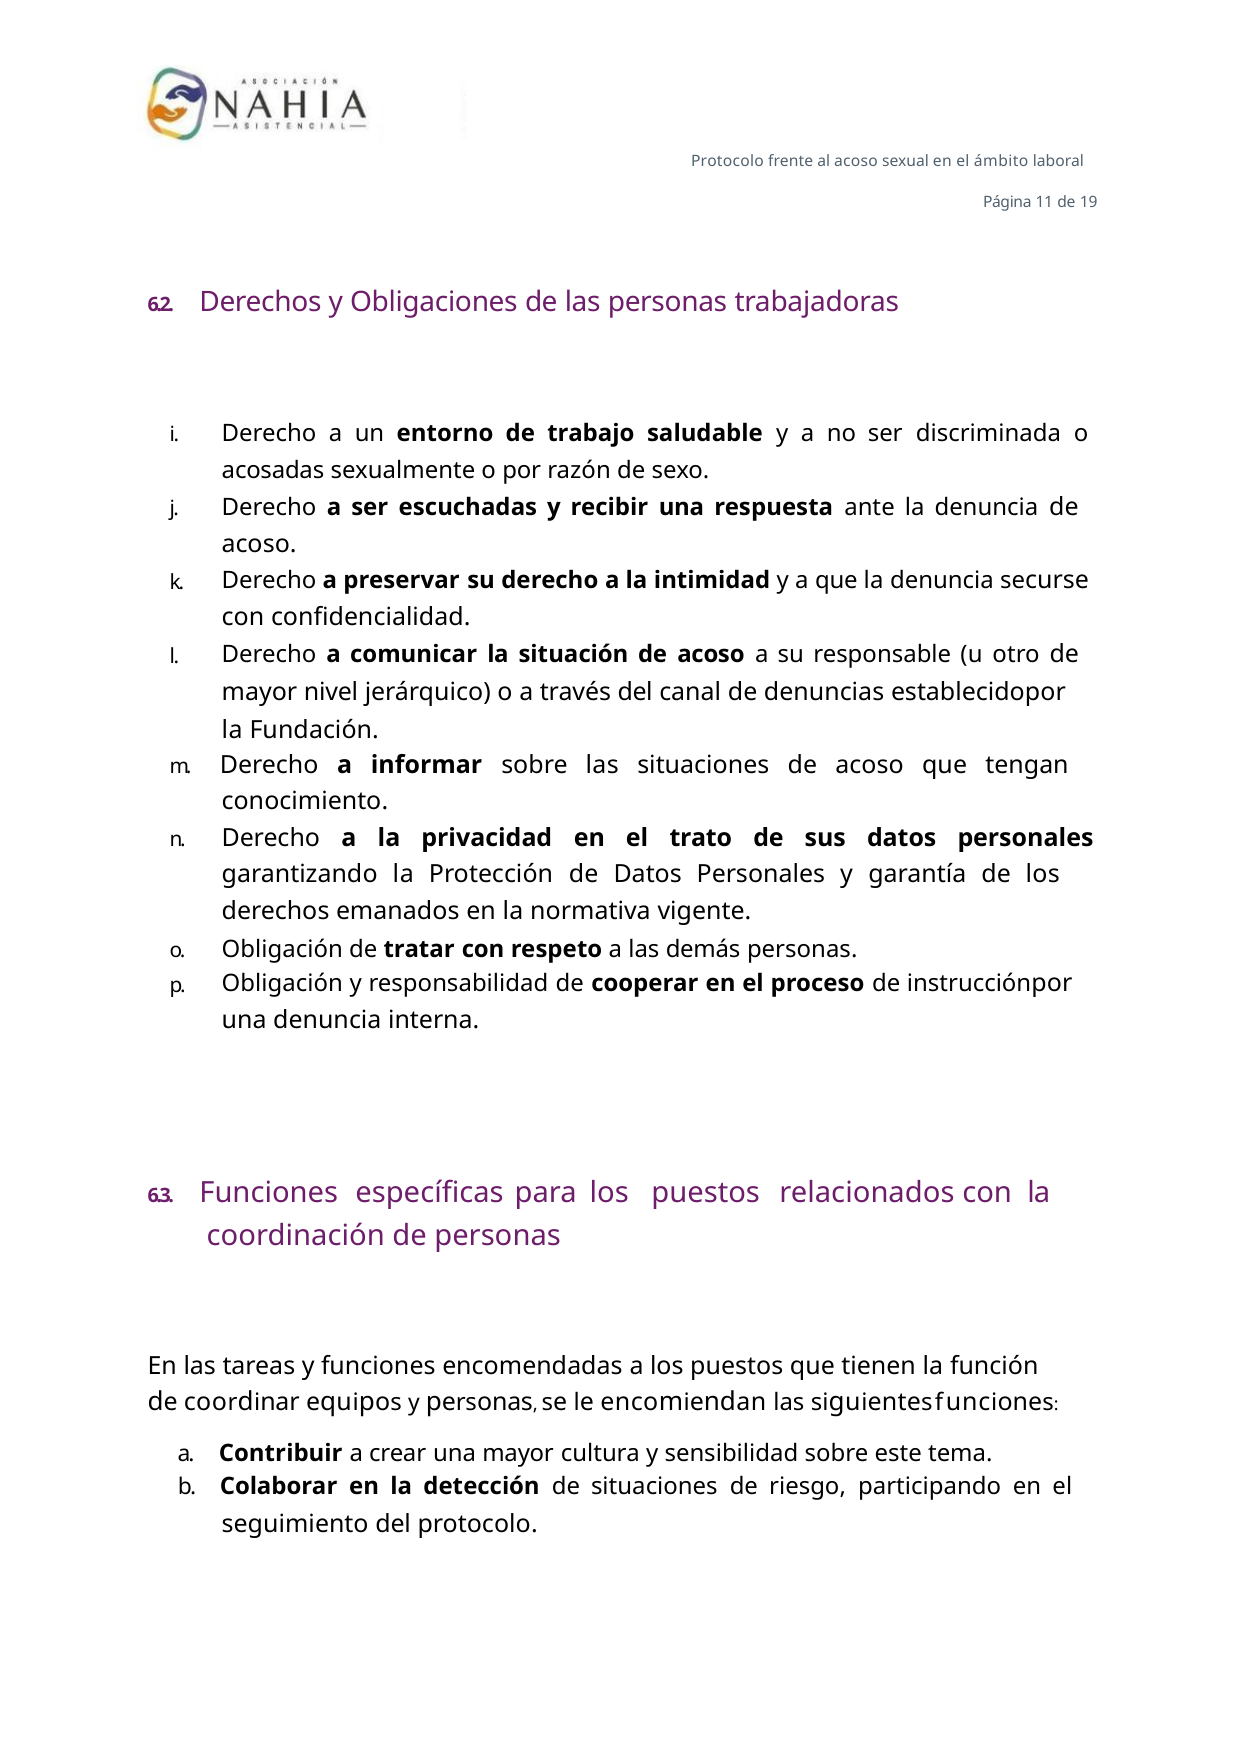

Protocolo frente al acoso sexual en el ámbito laboral
Página 11 de 19
6.2. Derechos y Obligaciones de las personas trabajadoras
Derecho a un entorno de trabajo saludable y a no ser discriminada o
acosadas sexualmente o por razón de sexo.
i.
Derecho a ser escuchadas y recibir una respuesta ante la denuncia de
acoso.
j.
k.
l.
Derecho a preservar su derecho a la intimidad y a que la denuncia securse
con confidencialidad.
Derecho a comunicar la situación de acoso a su responsable (u otro de
mayor nivel jerárquico) o a través del canal de denuncias establecidopor
la Fundación.
m. Derecho a informar sobre las situaciones de acoso que tengan
conocimiento.
Derecho a la privacidad en el trato de sus datos personales
garantizando la Protección de Datos Personales y garantía de los
derechos emanados en la normativa vigente.
n.
Obligación de tratar con respeto a las demás personas.
Obligación y responsabilidad de cooperar en el proceso de instrucciónpor
una denuncia interna.
o.
p.
6.3. Funciones específicas para los puestos relacionados con la
coordinación de personas
En las tareas y funciones encomendadas a los puestos que tienen la función
de coordinar equipos y personas,se le encomiendan las siguientesfunciones:
a. Contribuir a crear una mayor cultura y sensibilidad sobre este tema.
b. Colaborar en la detección de situaciones de riesgo, participando en el
seguimiento del protocolo.